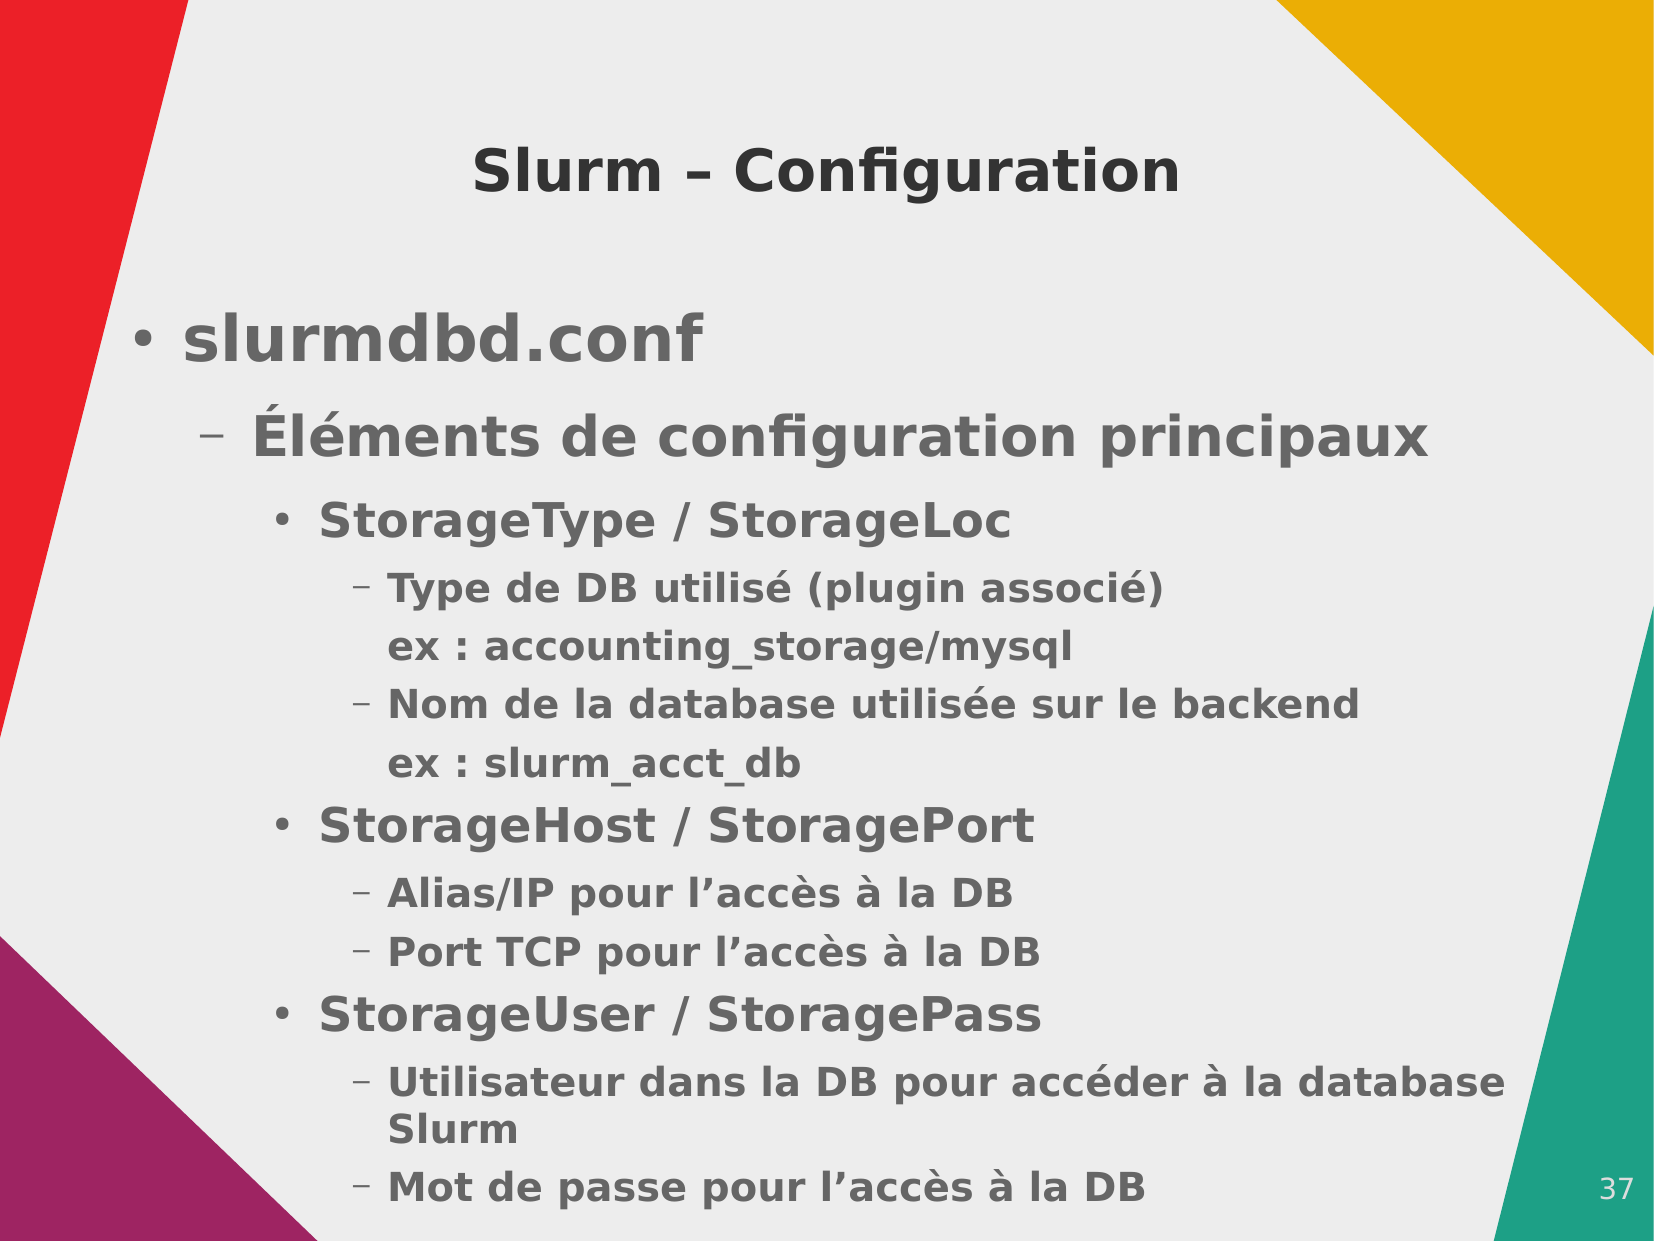

# Slurm – Configuration
slurmdbd.conf
Éléments de configuration principaux
StorageType / StorageLoc
Type de DB utilisé (plugin associé)
ex : accounting_storage/mysql
Nom de la database utilisée sur le backend
ex : slurm_acct_db
StorageHost / StoragePort
Alias/IP pour l’accès à la DB
Port TCP pour l’accès à la DB
StorageUser / StoragePass
Utilisateur dans la DB pour accéder à la database Slurm
Mot de passe pour l’accès à la DB
37